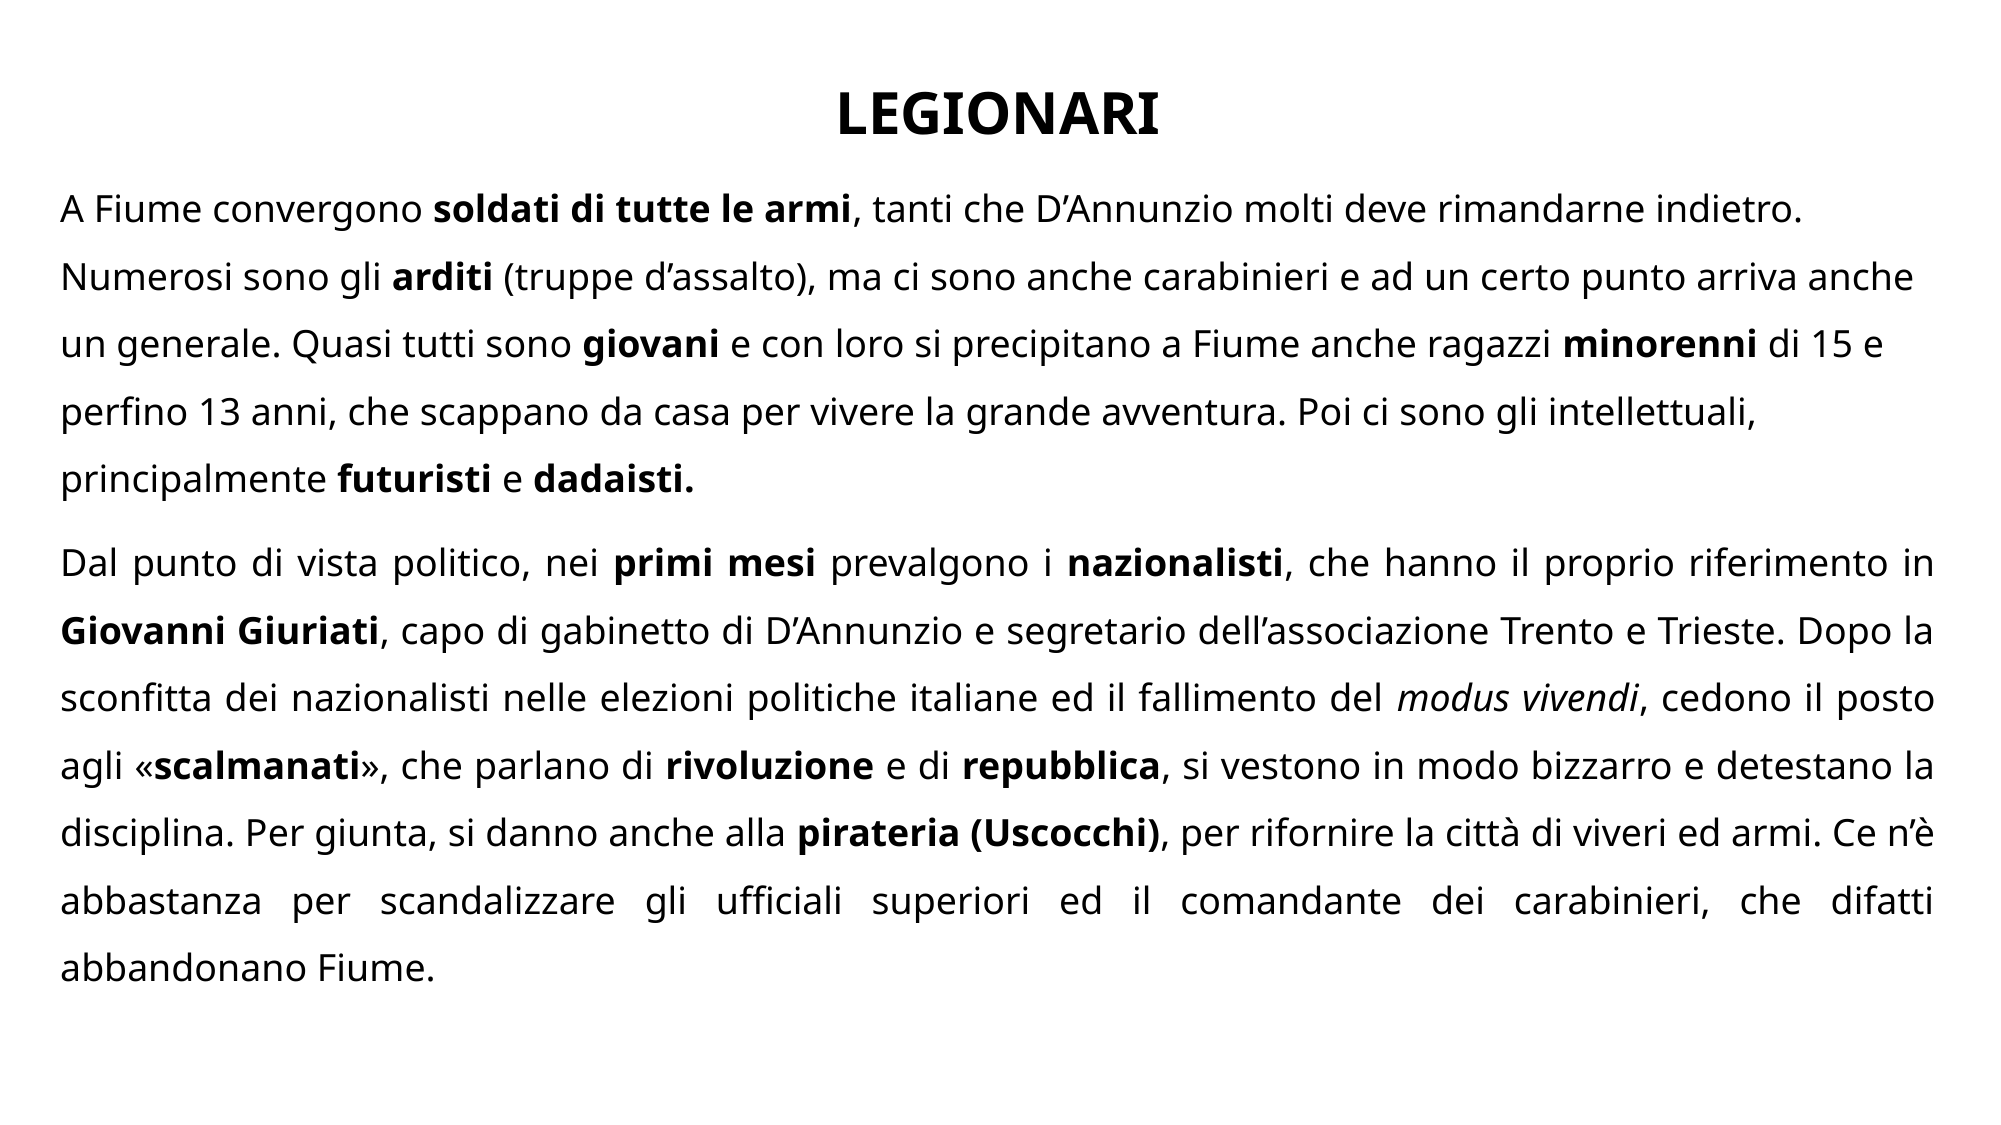

LEGIONARI
A Fiume convergono soldati di tutte le armi, tanti che D’Annunzio molti deve rimandarne indietro. Numerosi sono gli arditi (truppe d’assalto), ma ci sono anche carabinieri e ad un certo punto arriva anche un generale. Quasi tutti sono giovani e con loro si precipitano a Fiume anche ragazzi minorenni di 15 e perfino 13 anni, che scappano da casa per vivere la grande avventura. Poi ci sono gli intellettuali, principalmente futuristi e dadaisti.
Dal punto di vista politico, nei primi mesi prevalgono i nazionalisti, che hanno il proprio riferimento in Giovanni Giuriati, capo di gabinetto di D’Annunzio e segretario dell’associazione Trento e Trieste. Dopo la sconfitta dei nazionalisti nelle elezioni politiche italiane ed il fallimento del modus vivendi, cedono il posto agli «scalmanati», che parlano di rivoluzione e di repubblica, si vestono in modo bizzarro e detestano la disciplina. Per giunta, si danno anche alla pirateria (Uscocchi), per rifornire la città di viveri ed armi. Ce n’è abbastanza per scandalizzare gli ufficiali superiori ed il comandante dei carabinieri, che difatti abbandonano Fiume.